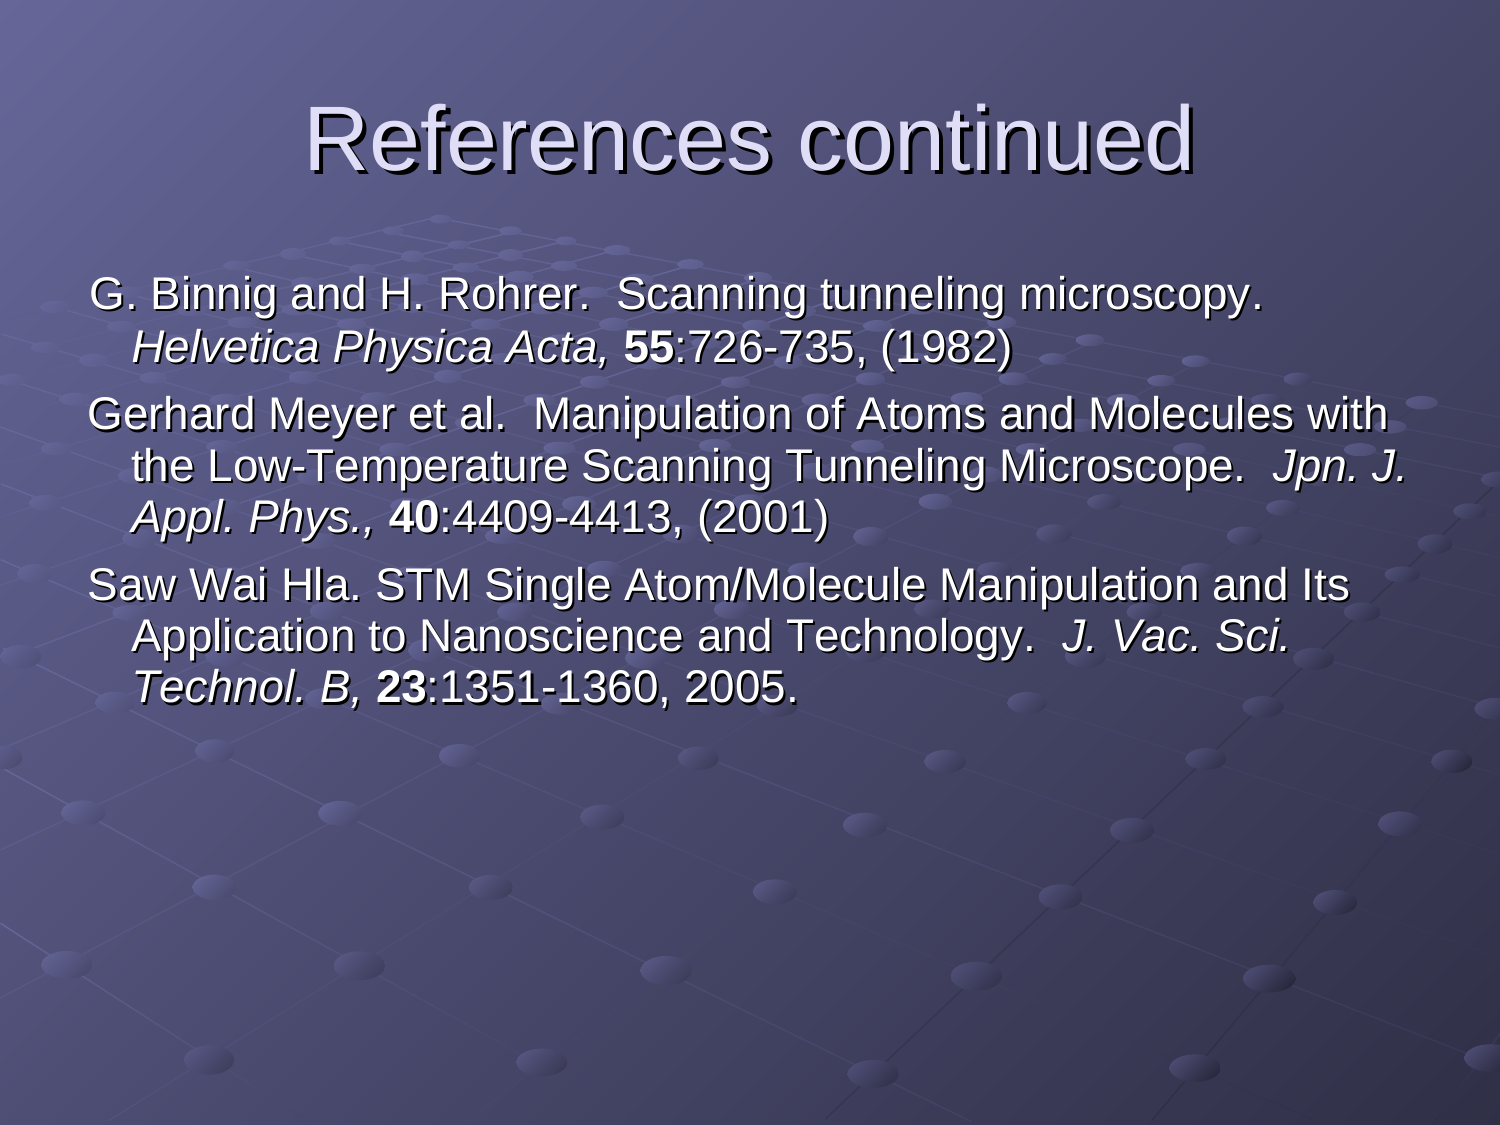

# References continued
 G. Binnig and H. Rohrer. Scanning tunneling microscopy. Helvetica Physica Acta, 55:726-735, (1982)
 Gerhard Meyer et al. Manipulation of Atoms and Molecules with the Low-Temperature Scanning Tunneling Microscope. Jpn. J. Appl. Phys., 40:4409-4413, (2001)
 Saw Wai Hla. STM Single Atom/Molecule Manipulation and Its Application to Nanoscience and Technology. J. Vac. Sci. Technol. B, 23:1351-1360, 2005.